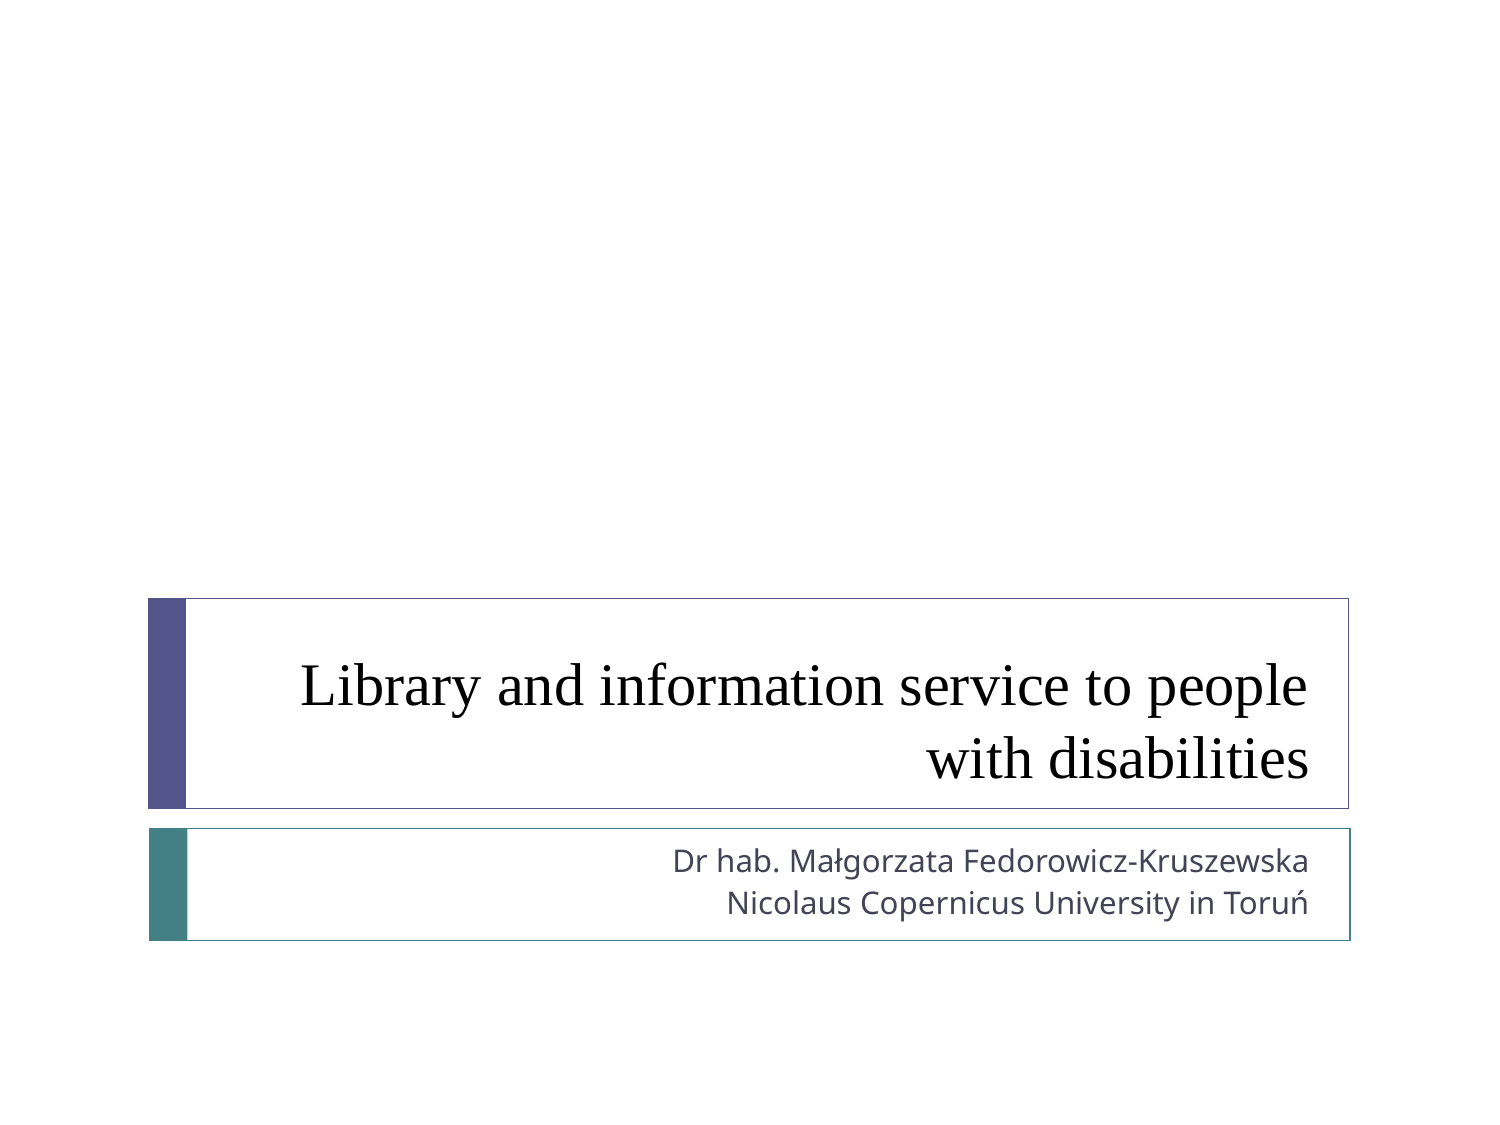

# Library and information service to people with disabilities
Dr hab. Małgorzata Fedorowicz-Kruszewska
Nicolaus Copernicus University in Toruń